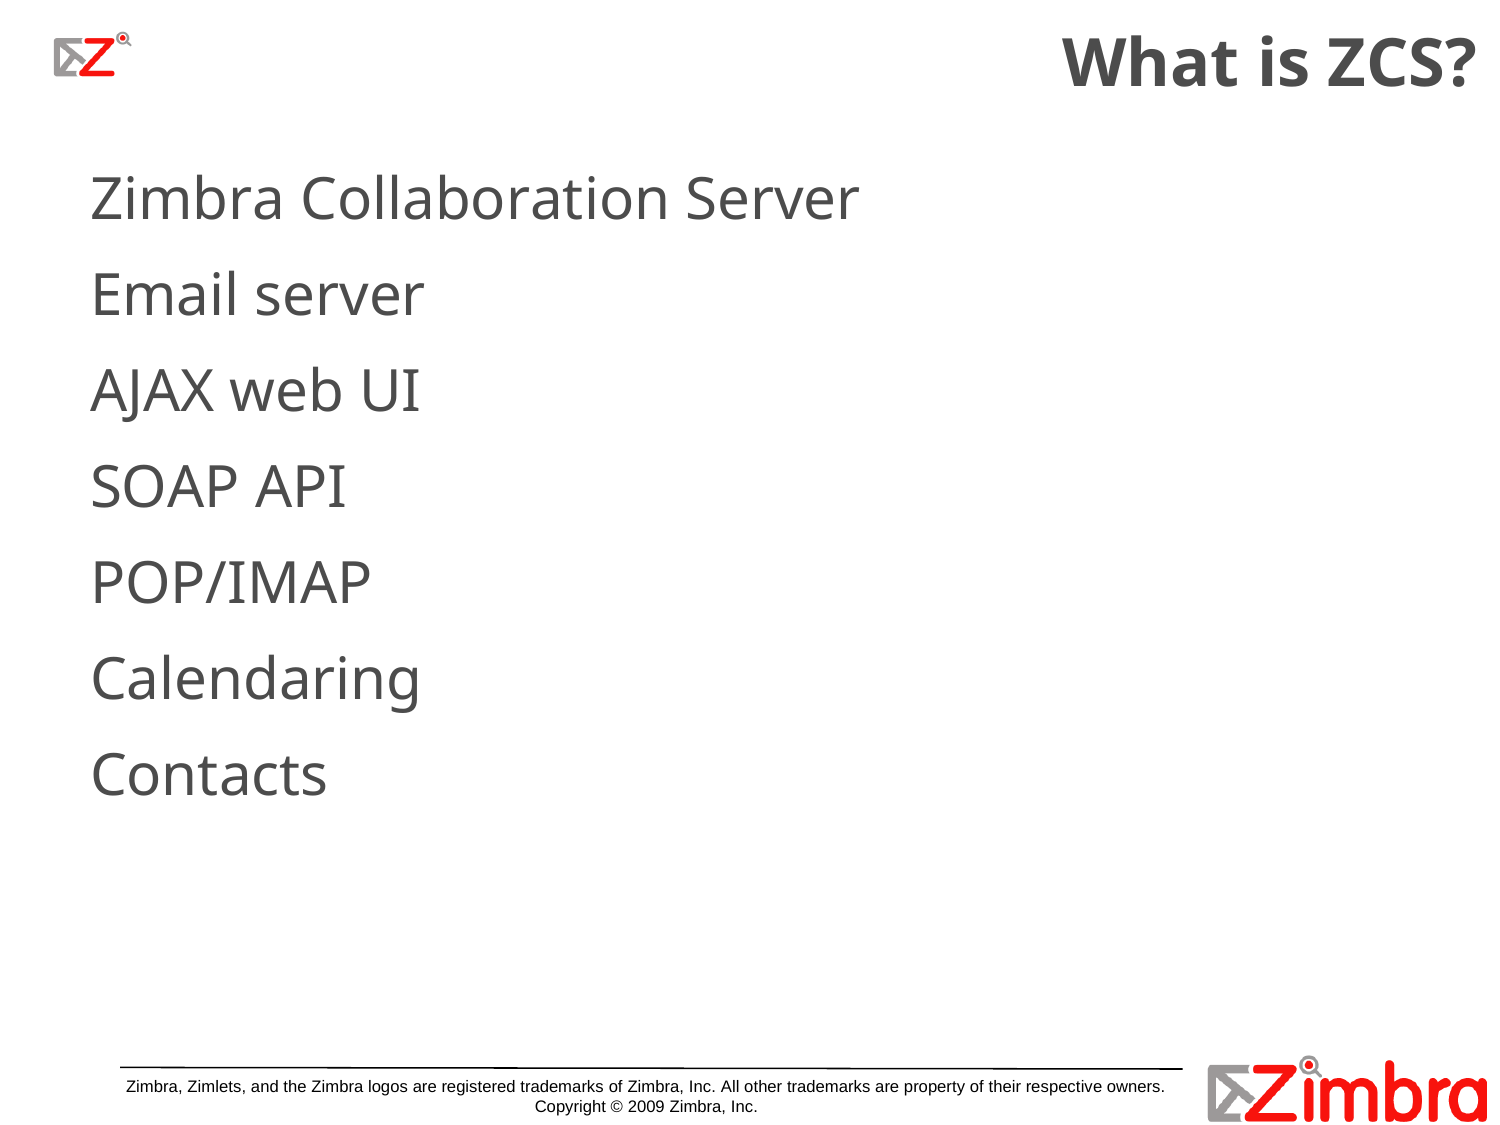

# What is ZCS?
Zimbra Collaboration Server
Email server
AJAX web UI
SOAP API
POP/IMAP
Calendaring
Contacts